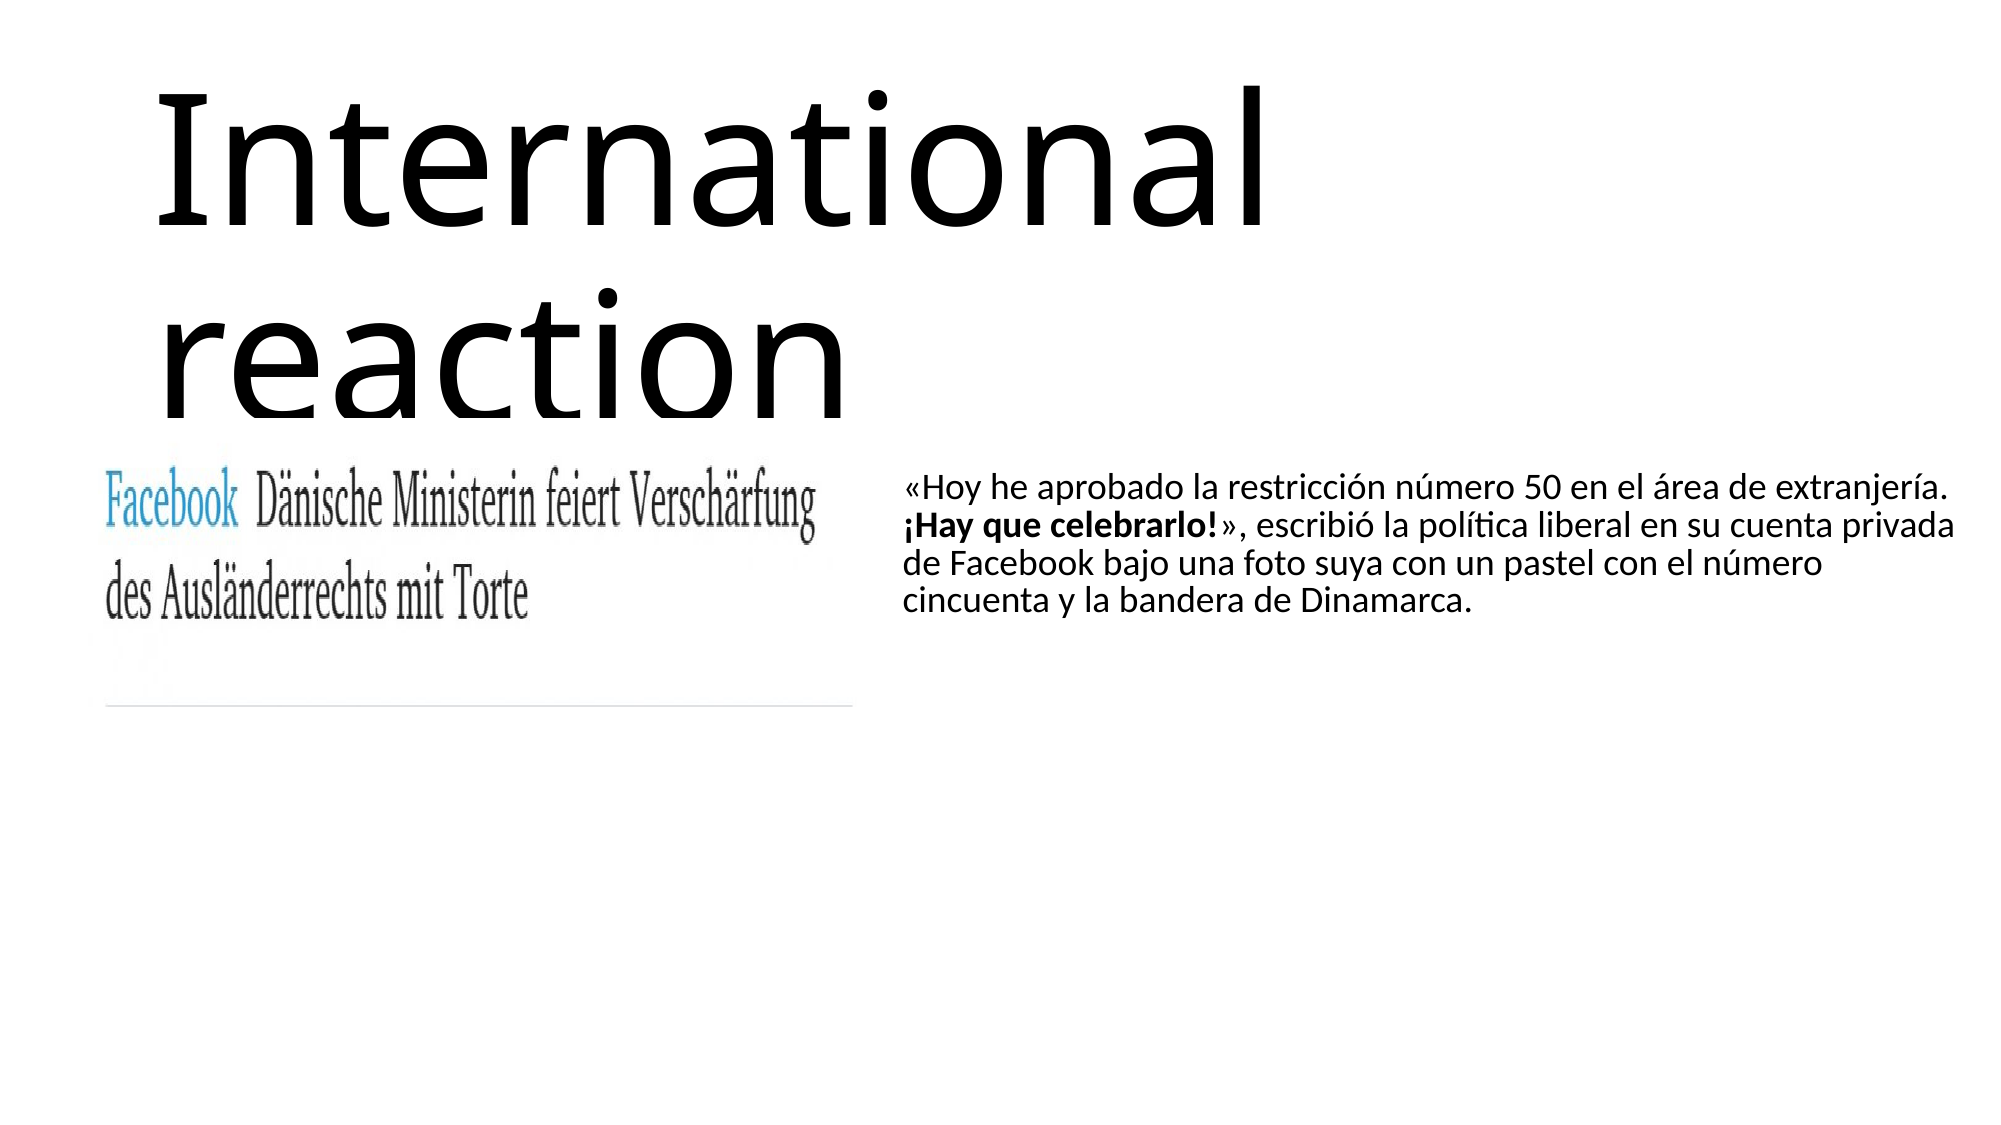

# International reaction
«Hoy he aprobado la restricción número 50 en el área de extranjería. ¡Hay que celebrarlo!», escribió la política liberal en su cuenta privada de Facebook bajo una foto suya con un pastel con el número cincuenta y la bandera de Dinamarca.